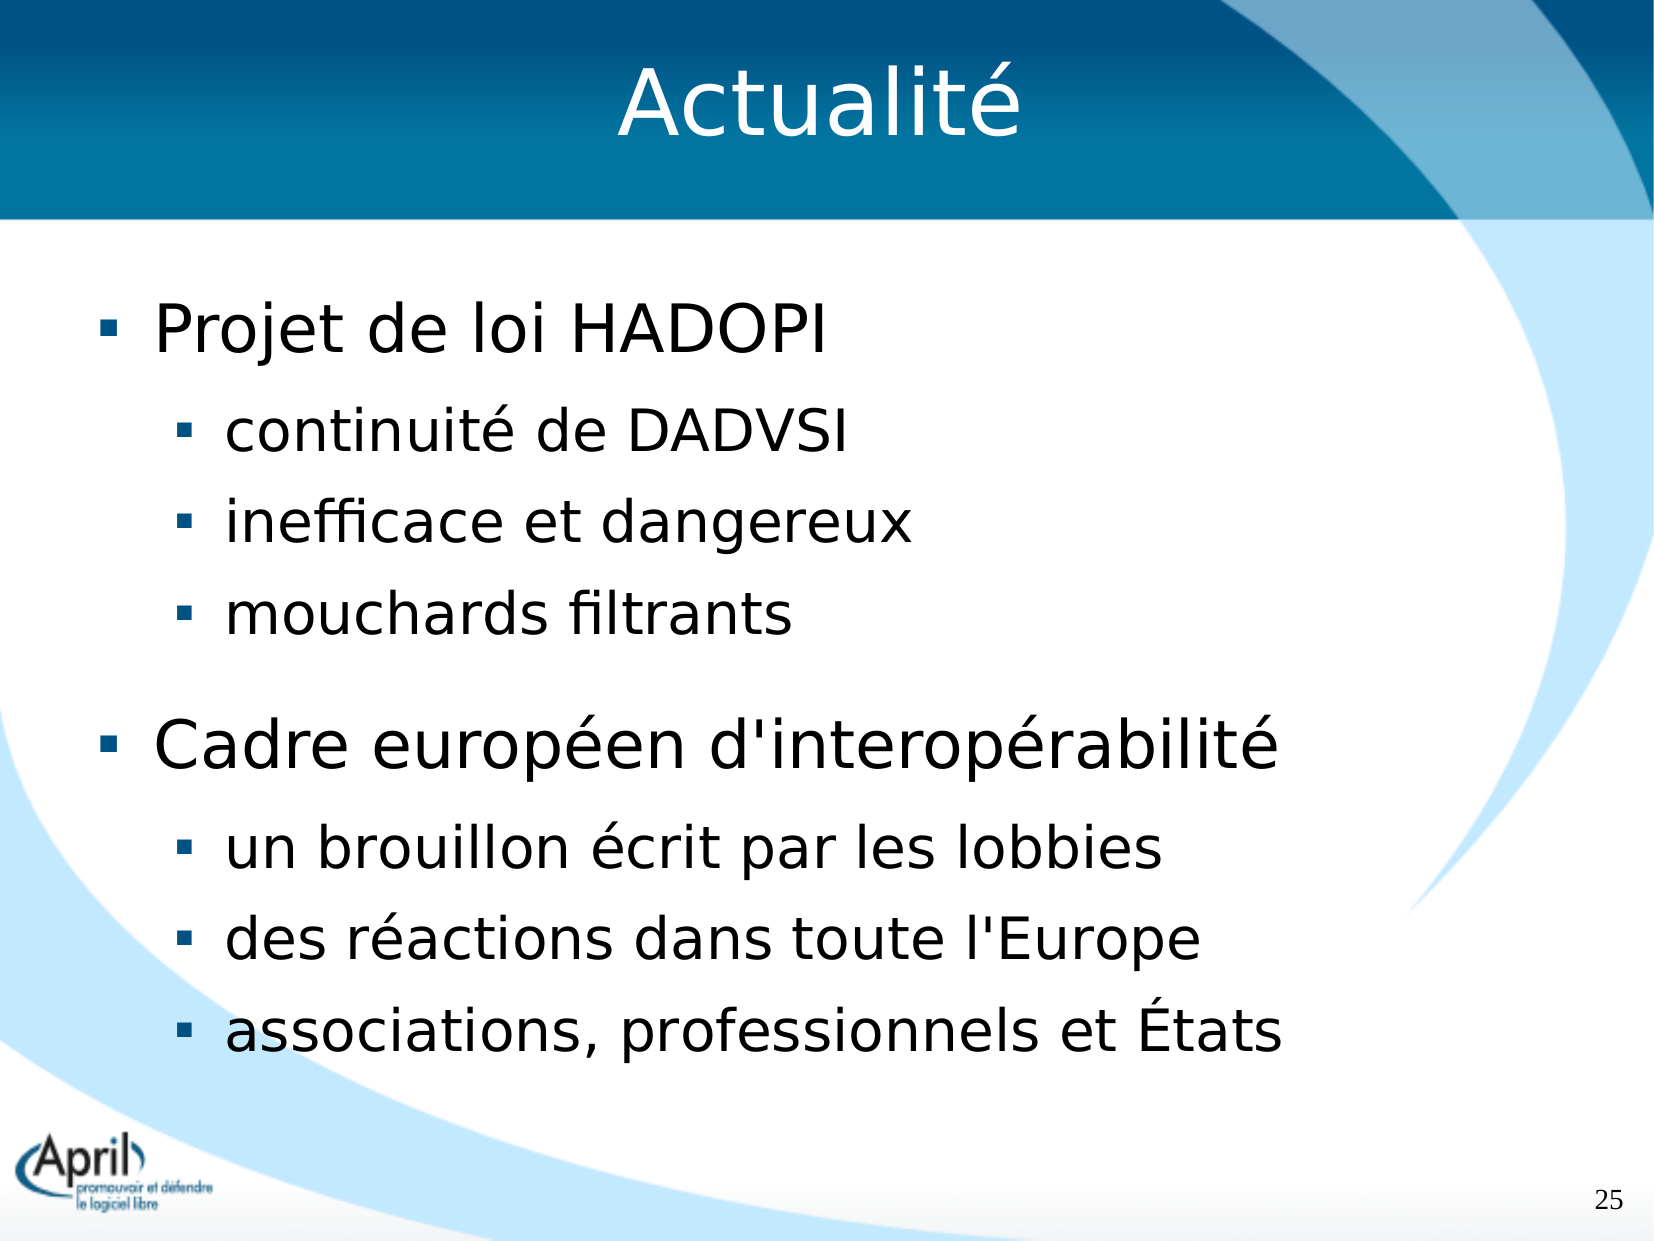

# Actualité
Projet de loi HADOPI
continuité de DADVSI
inefficace et dangereux
mouchards filtrants
Cadre européen d'interopérabilité
un brouillon écrit par les lobbies
des réactions dans toute l'Europe
associations, professionnels et États
25